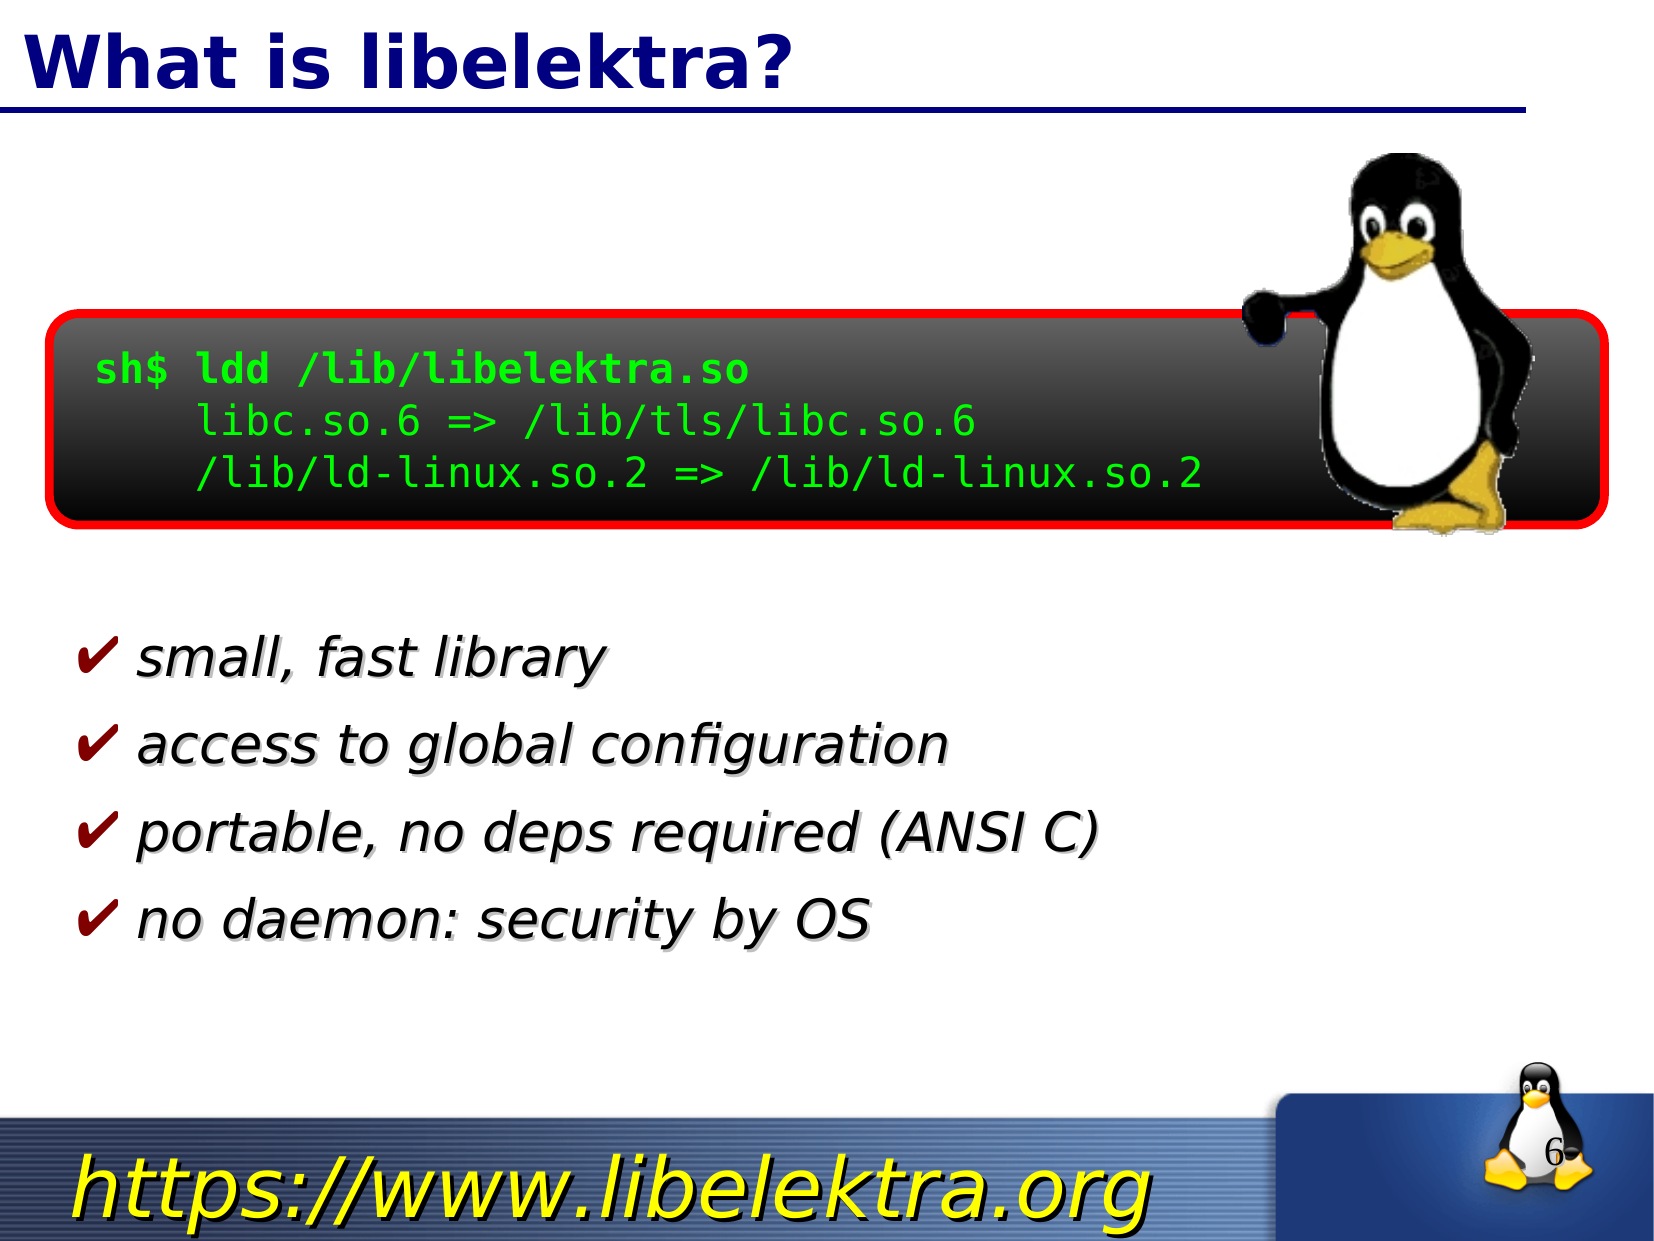

What is libelektra?
sh$ ldd /lib/libelektra.so
 libc.so.6 => /lib/tls/libc.so.6
 /lib/ld-linux.so.2 => /lib/ld-linux.so.2
# small, fast library
access to global configuration
portable, no deps required (ANSI C)
no daemon: security by OS